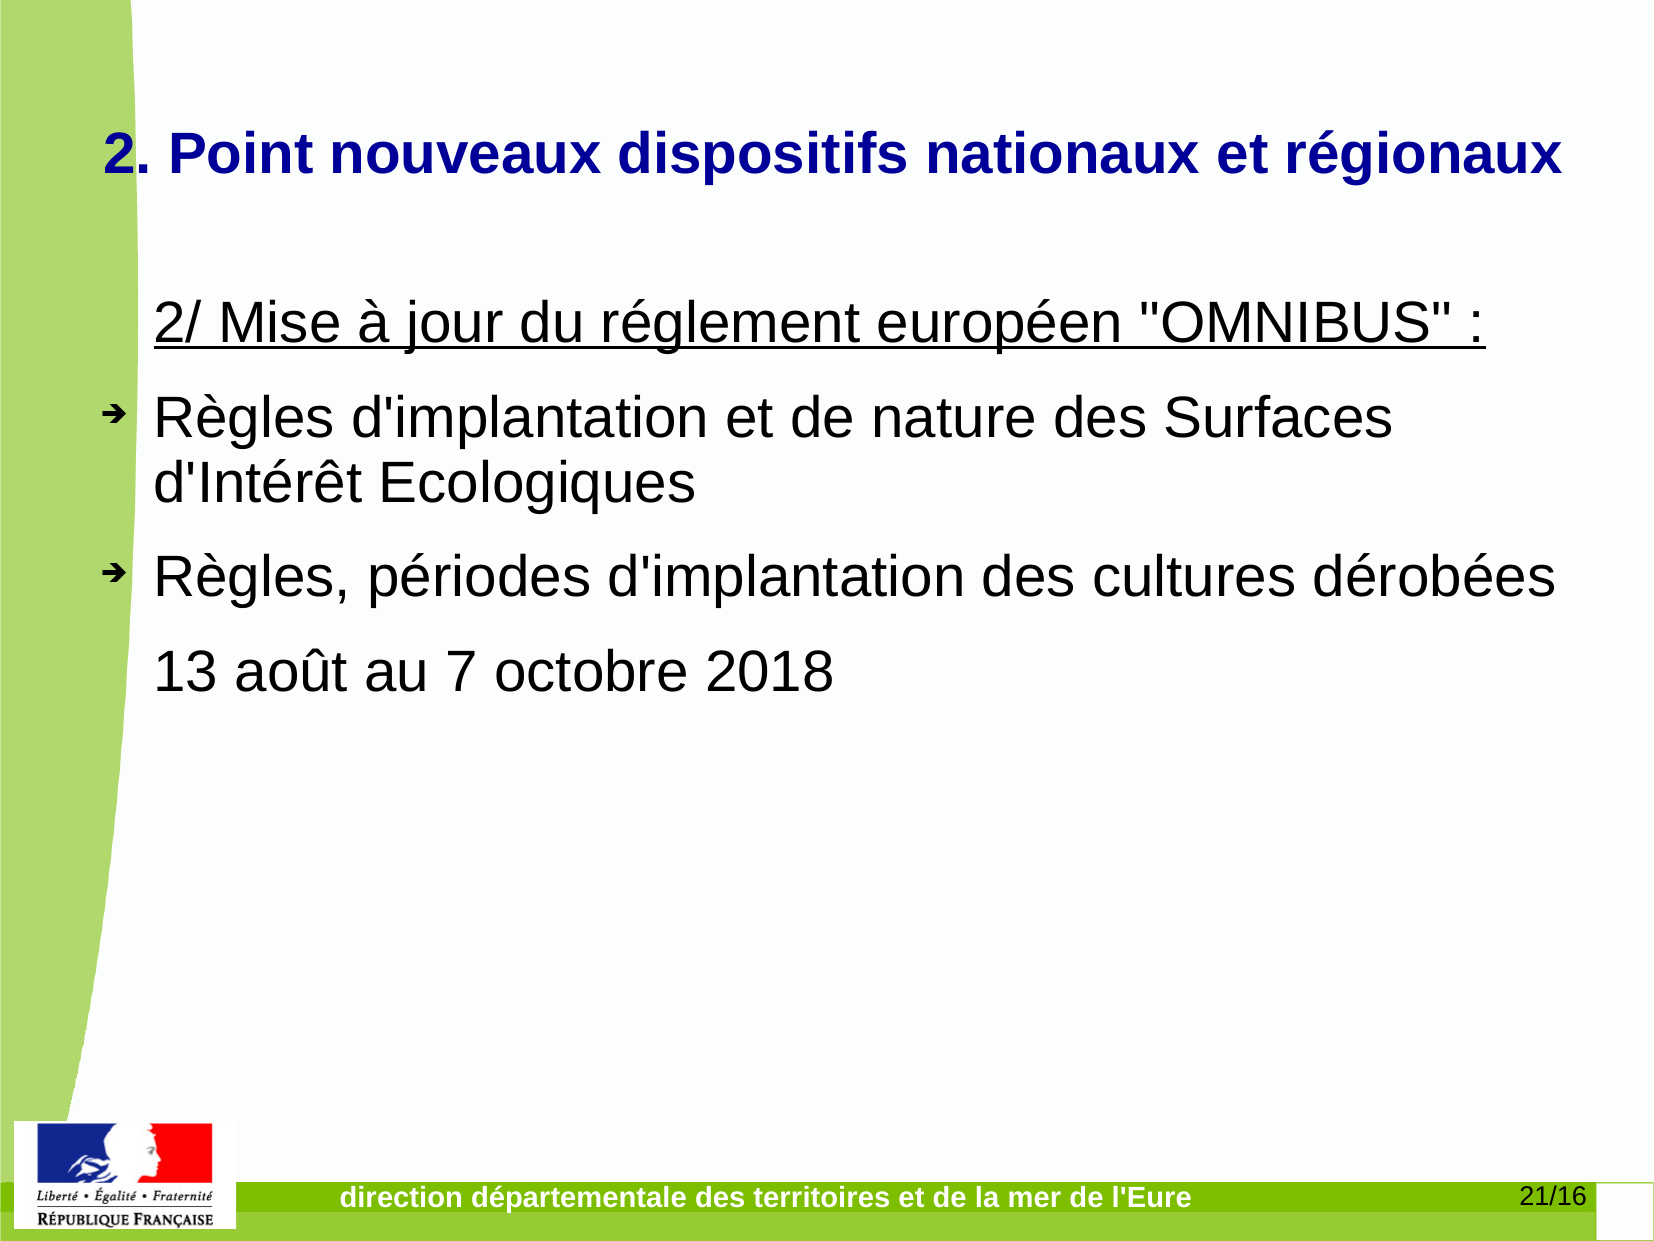

# 2. Point nouveaux dispositifs nationaux et régionaux
2/ Mise à jour du réglement européen "OMNIBUS" :
Règles d'implantation et de nature des Surfaces d'Intérêt Ecologiques
Règles, périodes d'implantation des cultures dérobées
13 août au 7 octobre 2018
21